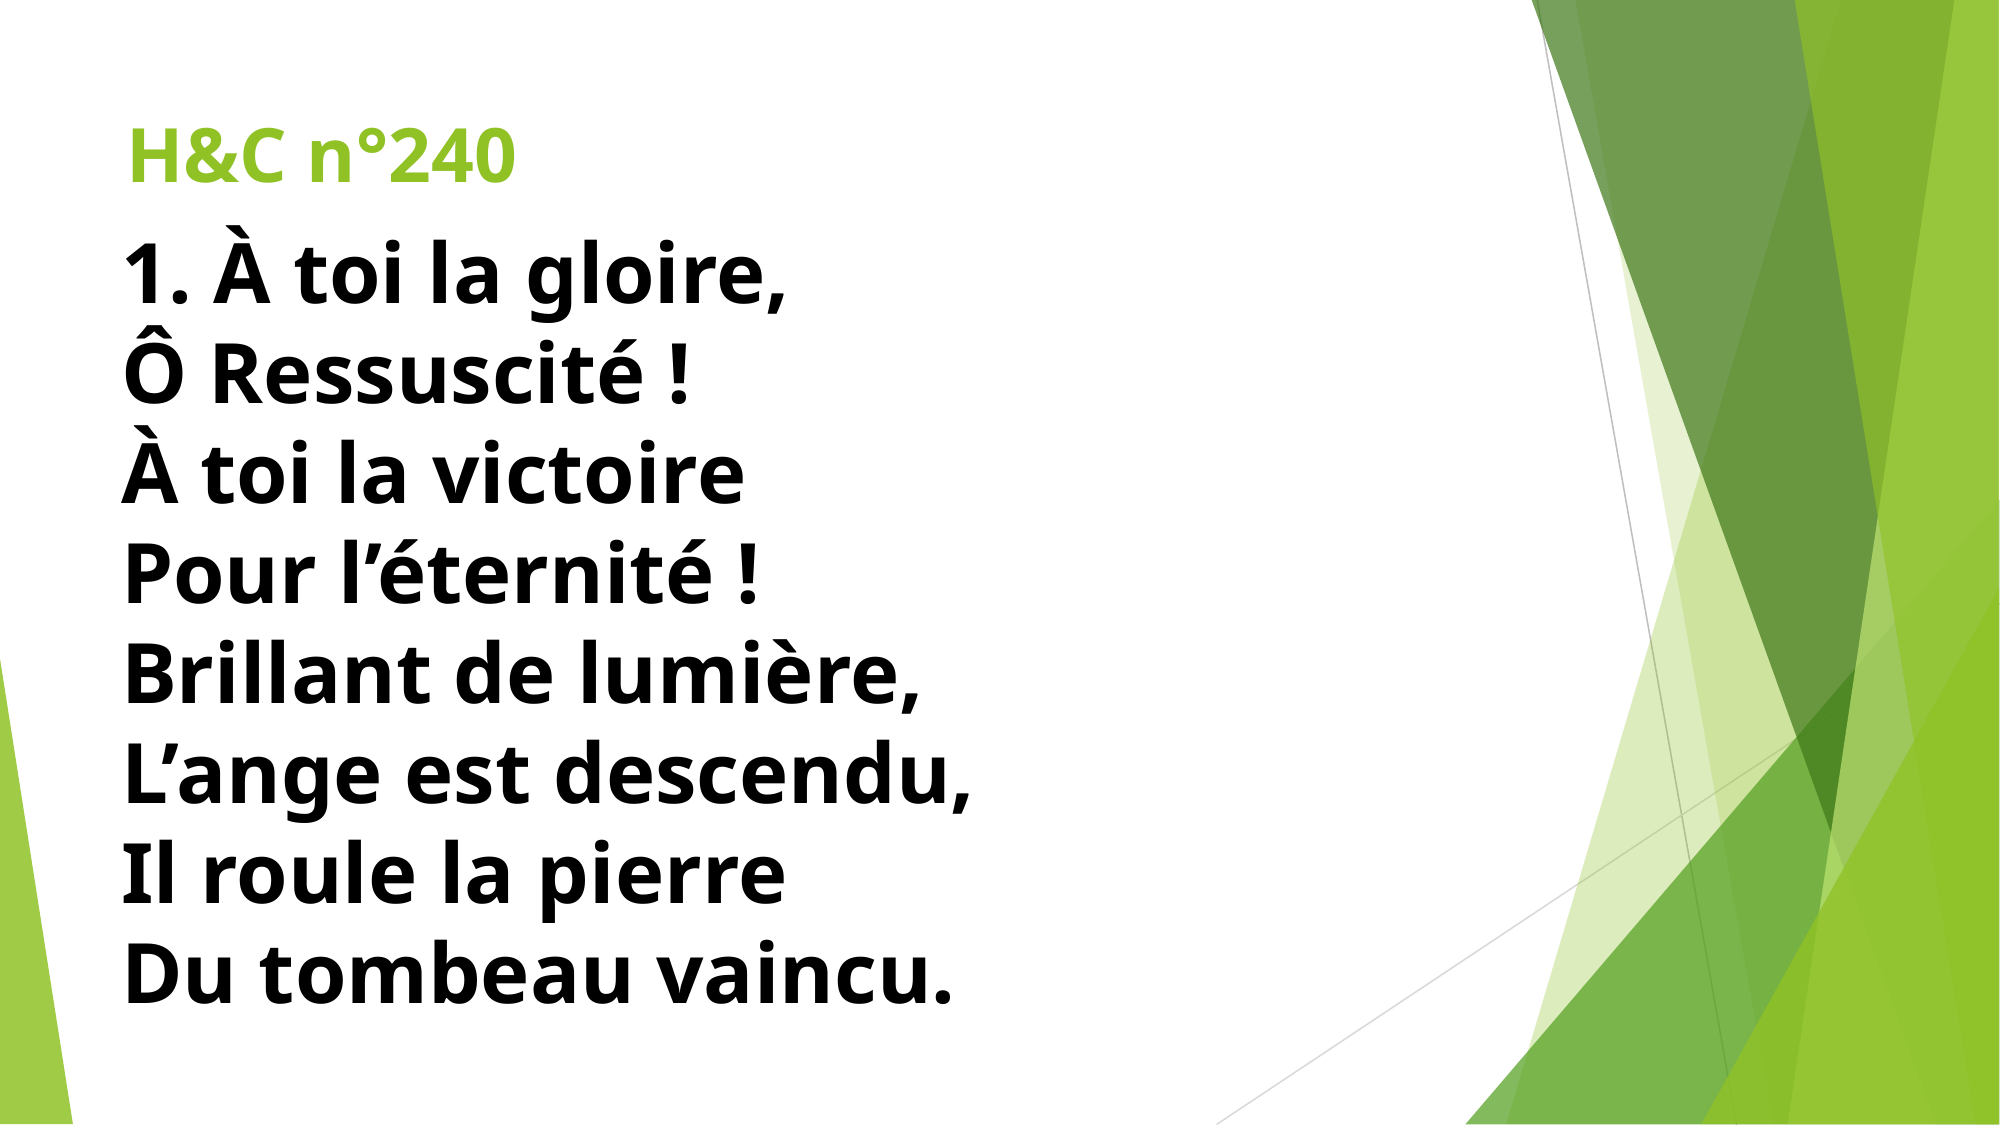

H&C n°240
1. À toi la gloire,
Ô Ressuscité !
À toi la victoire
Pour l’éternité !
Brillant de lumière,
L’ange est descendu,
Il roule la pierre
Du tombeau vaincu.